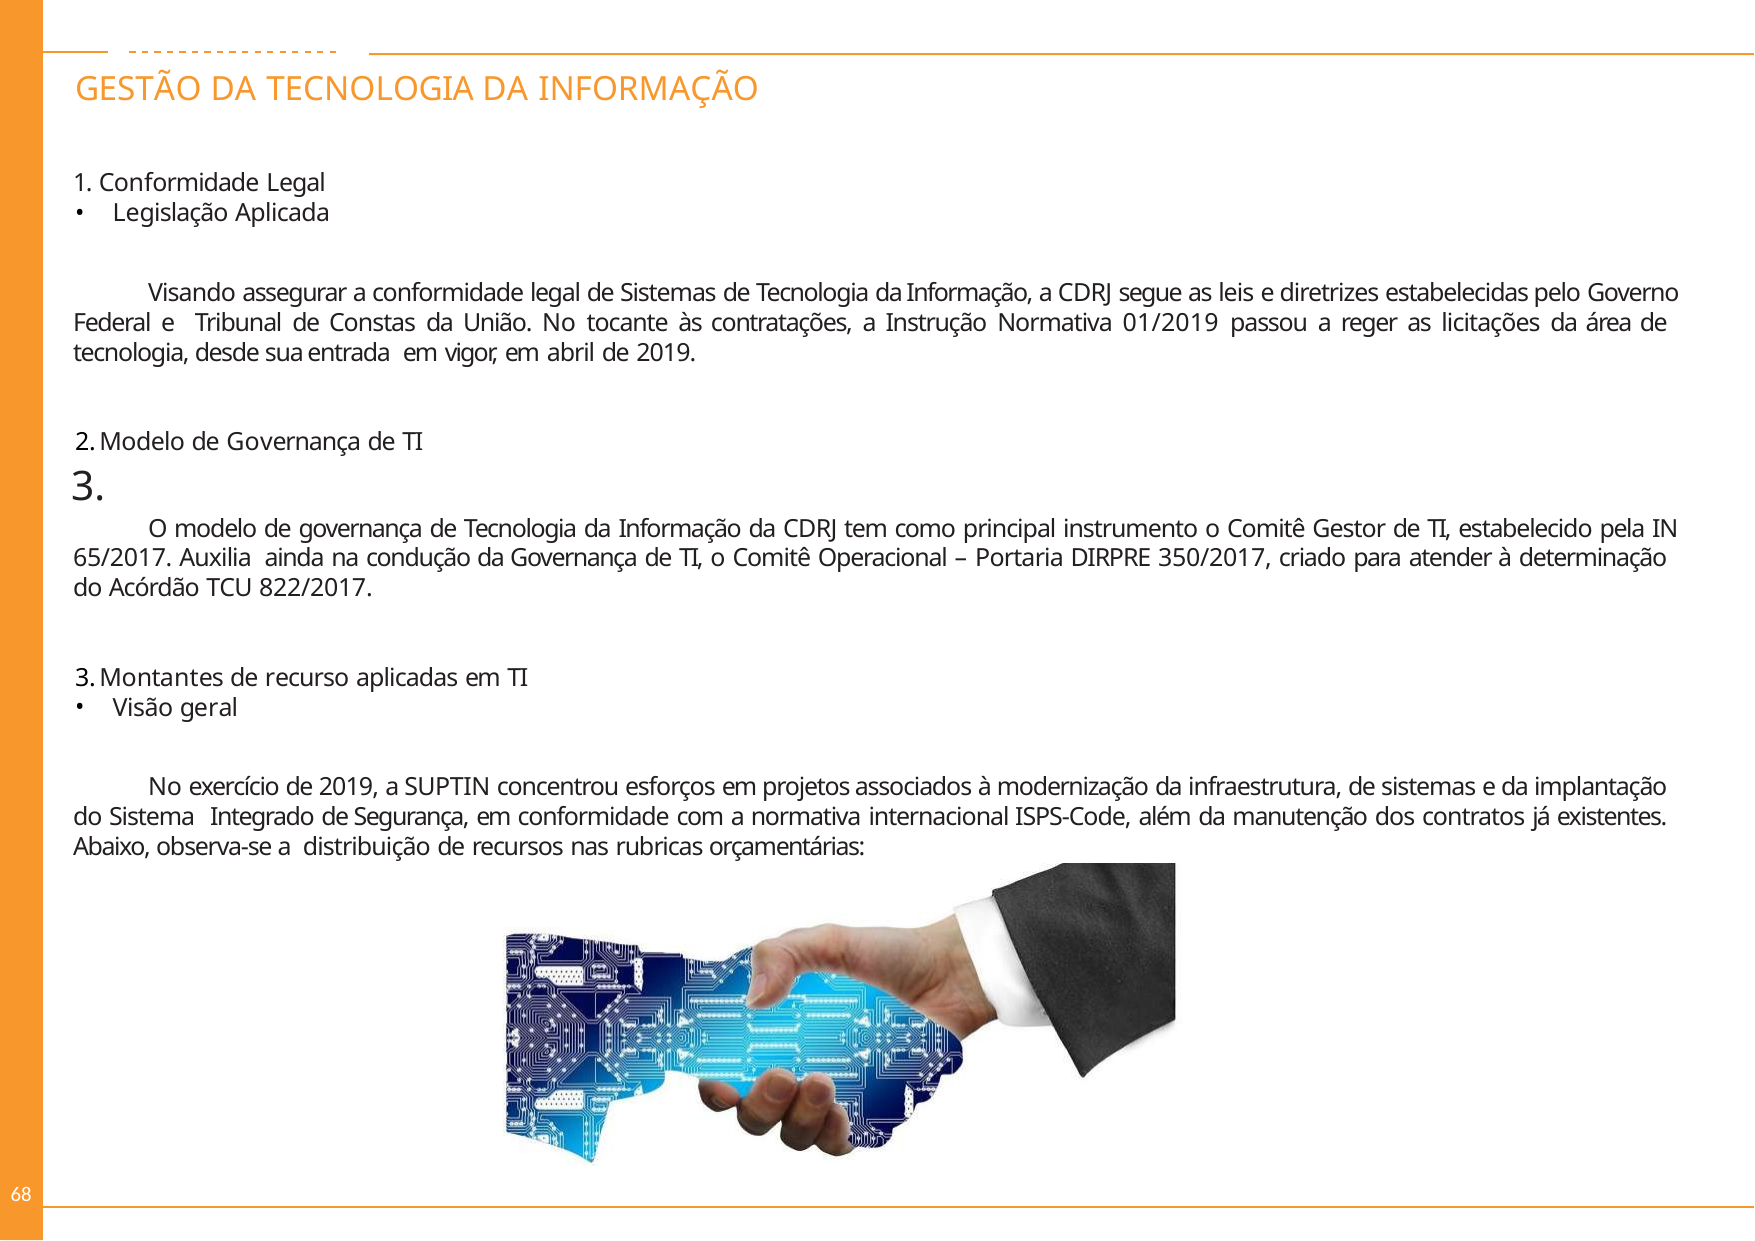

GESTÃO DA TECNOLOGIA DA INFORMAÇÃO
1. Conformidade Legal
Legislação Aplicada
Visando assegurar a conformidade legal de Sistemas de Tecnologia da Informação, a CDRJ segue as leis e diretrizes estabelecidas pelo Governo Federal e Tribunal de Constas da União. No tocante às contratações, a Instrução Normativa 01/2019 passou a reger as licitações da área de tecnologia, desde sua entrada em vigor, em abril de 2019.
Modelo de Governança de TI
O modelo de governança de Tecnologia da Informação da CDRJ tem como principal instrumento o Comitê Gestor de TI, estabelecido pela IN 65/2017. Auxilia ainda na condução da Governança de TI, o Comitê Operacional – Portaria DIRPRE 350/2017, criado para atender à determinação do Acórdão TCU 822/2017.
Montantes de recurso aplicadas em TI
Visão geral
No exercício de 2019, a SUPTIN concentrou esforços em projetos associados à modernização da infraestrutura, de sistemas e da implantação do Sistema Integrado de Segurança, em conformidade com a normativa internacional ISPS-Code, além da manutenção dos contratos já existentes. Abaixo, observa-se a distribuição de recursos nas rubricas orçamentárias:
68